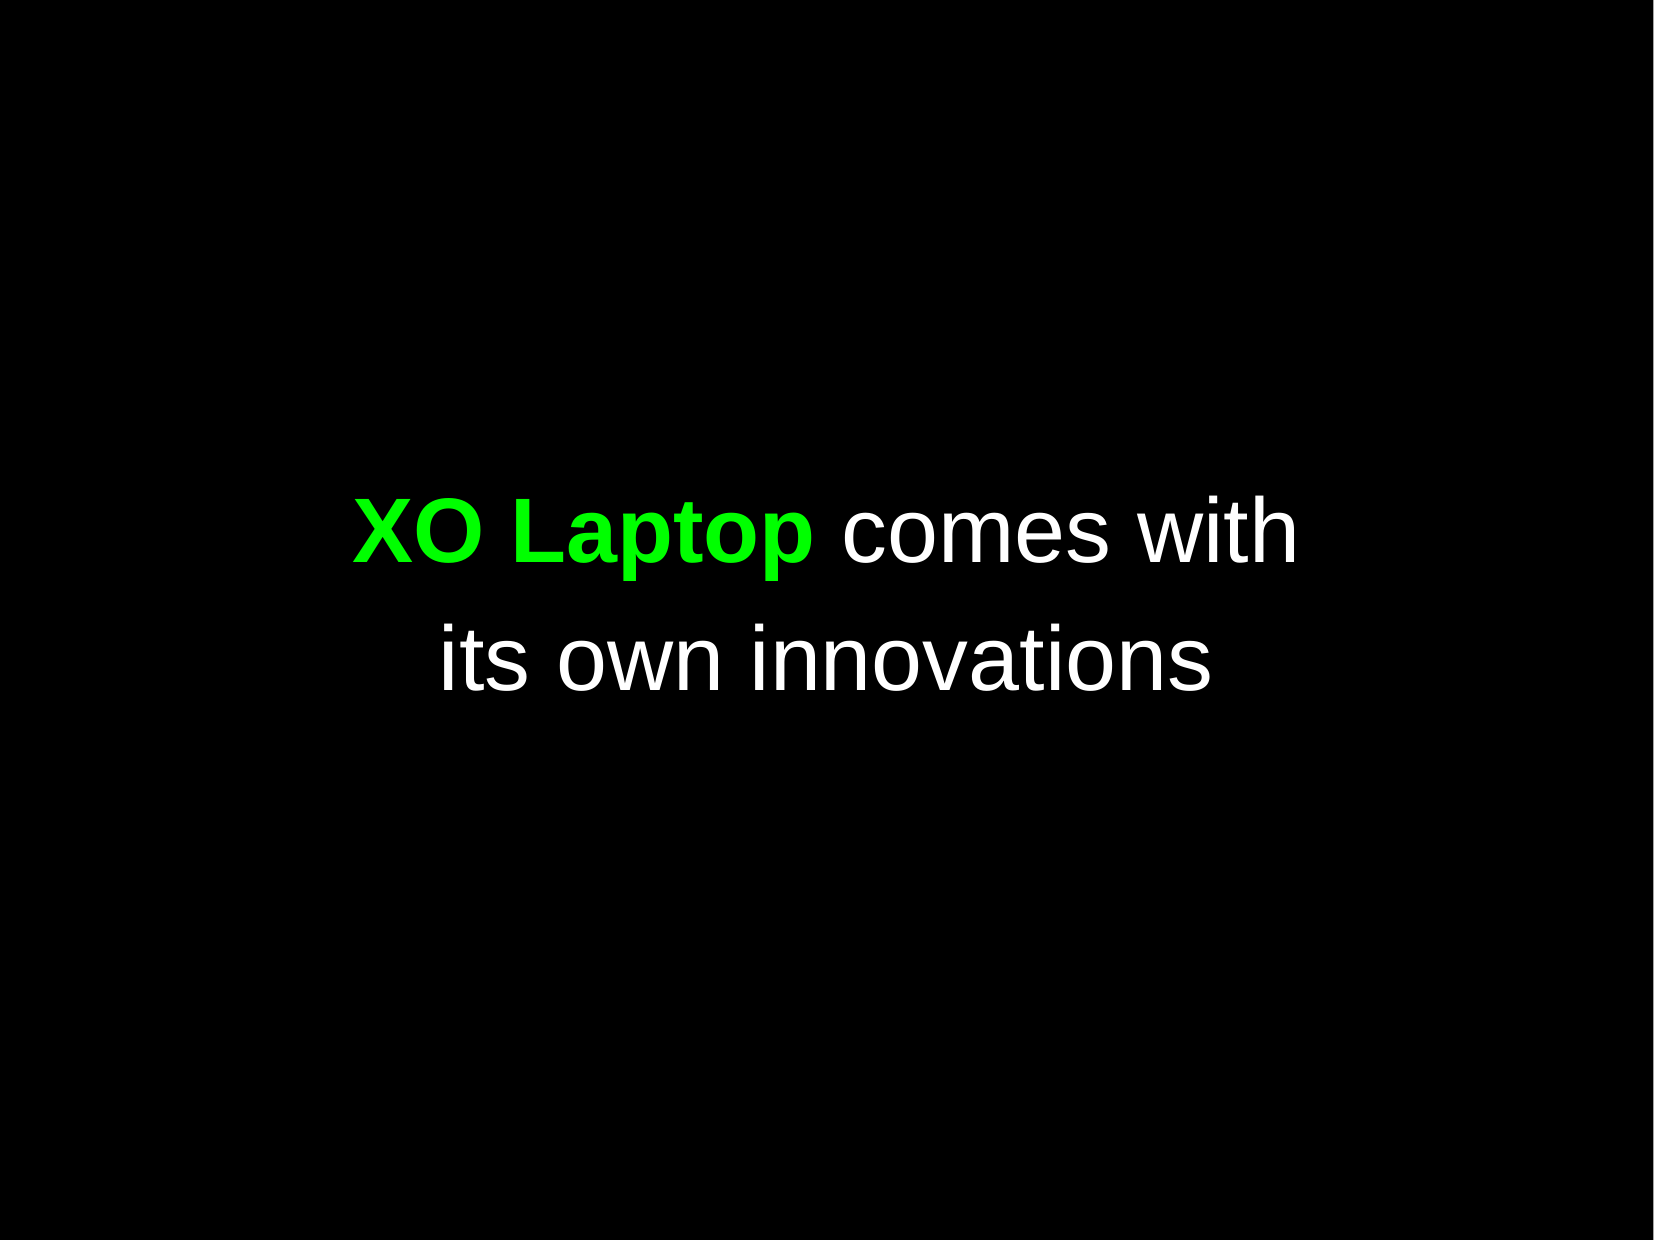

XO Laptop comes with
its own innovations